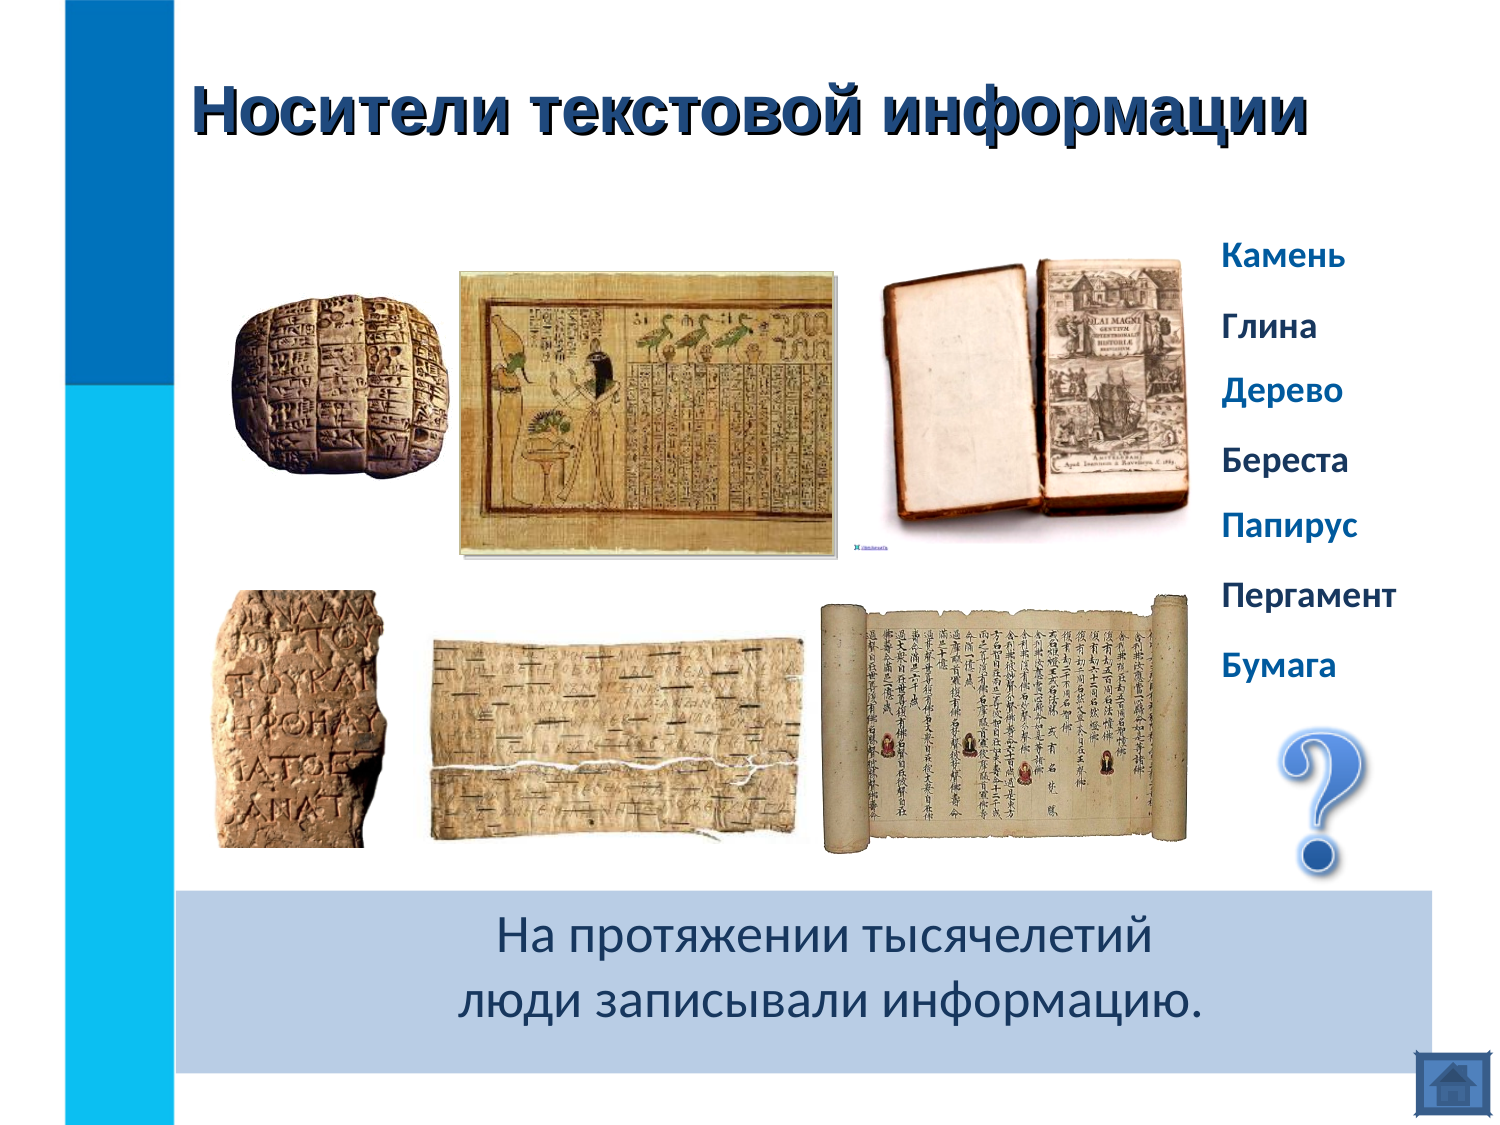

Носители текстовой информации
Камень
Глина
Дерево
Береста
Папирус
Пергамент
Бумага
# На протяжении тысячелетий люди записывали информацию.